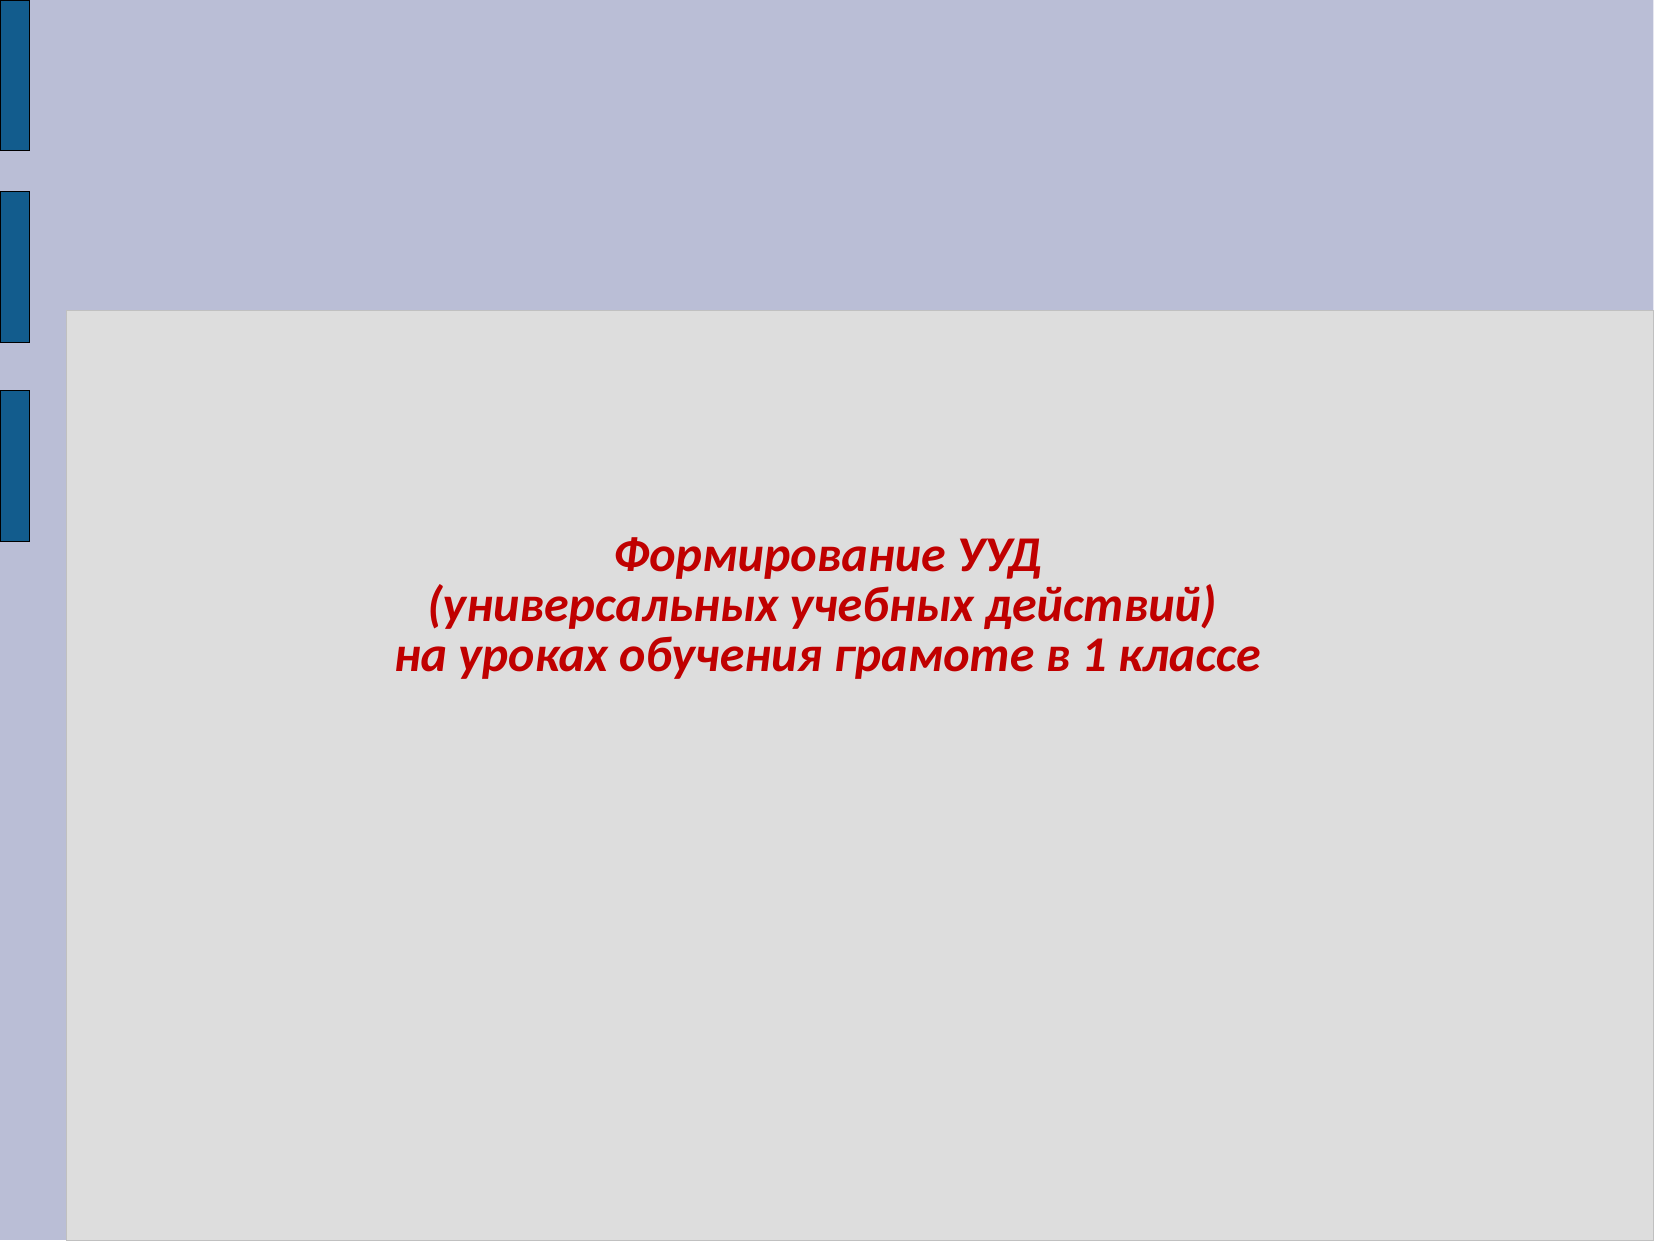

# Формирование УУД
(универсальных учебных действий)
на уроках обучения грамоте в 1 классе